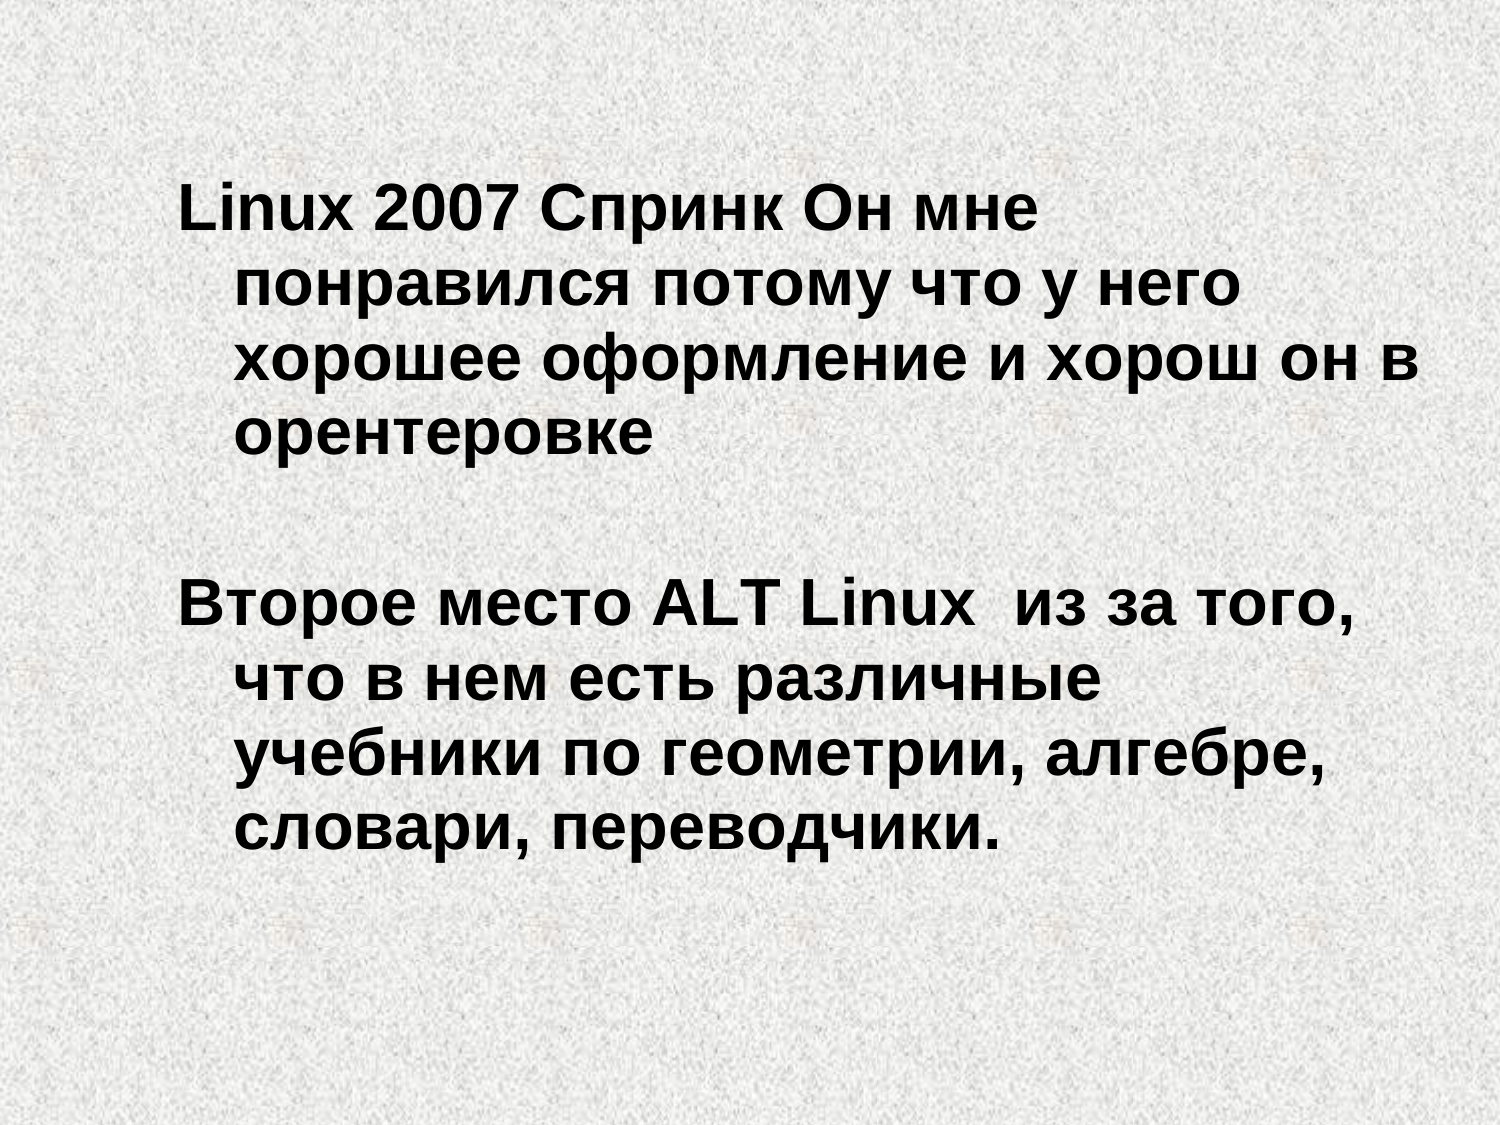

# Linux 2007 Спринк Он мне понравился потому что у него хорошее оформление и хорош он в орентеровке
Второе место ALT Linux из за того, что в нем есть различные учебники по геометрии, алгебре, словари, переводчики.